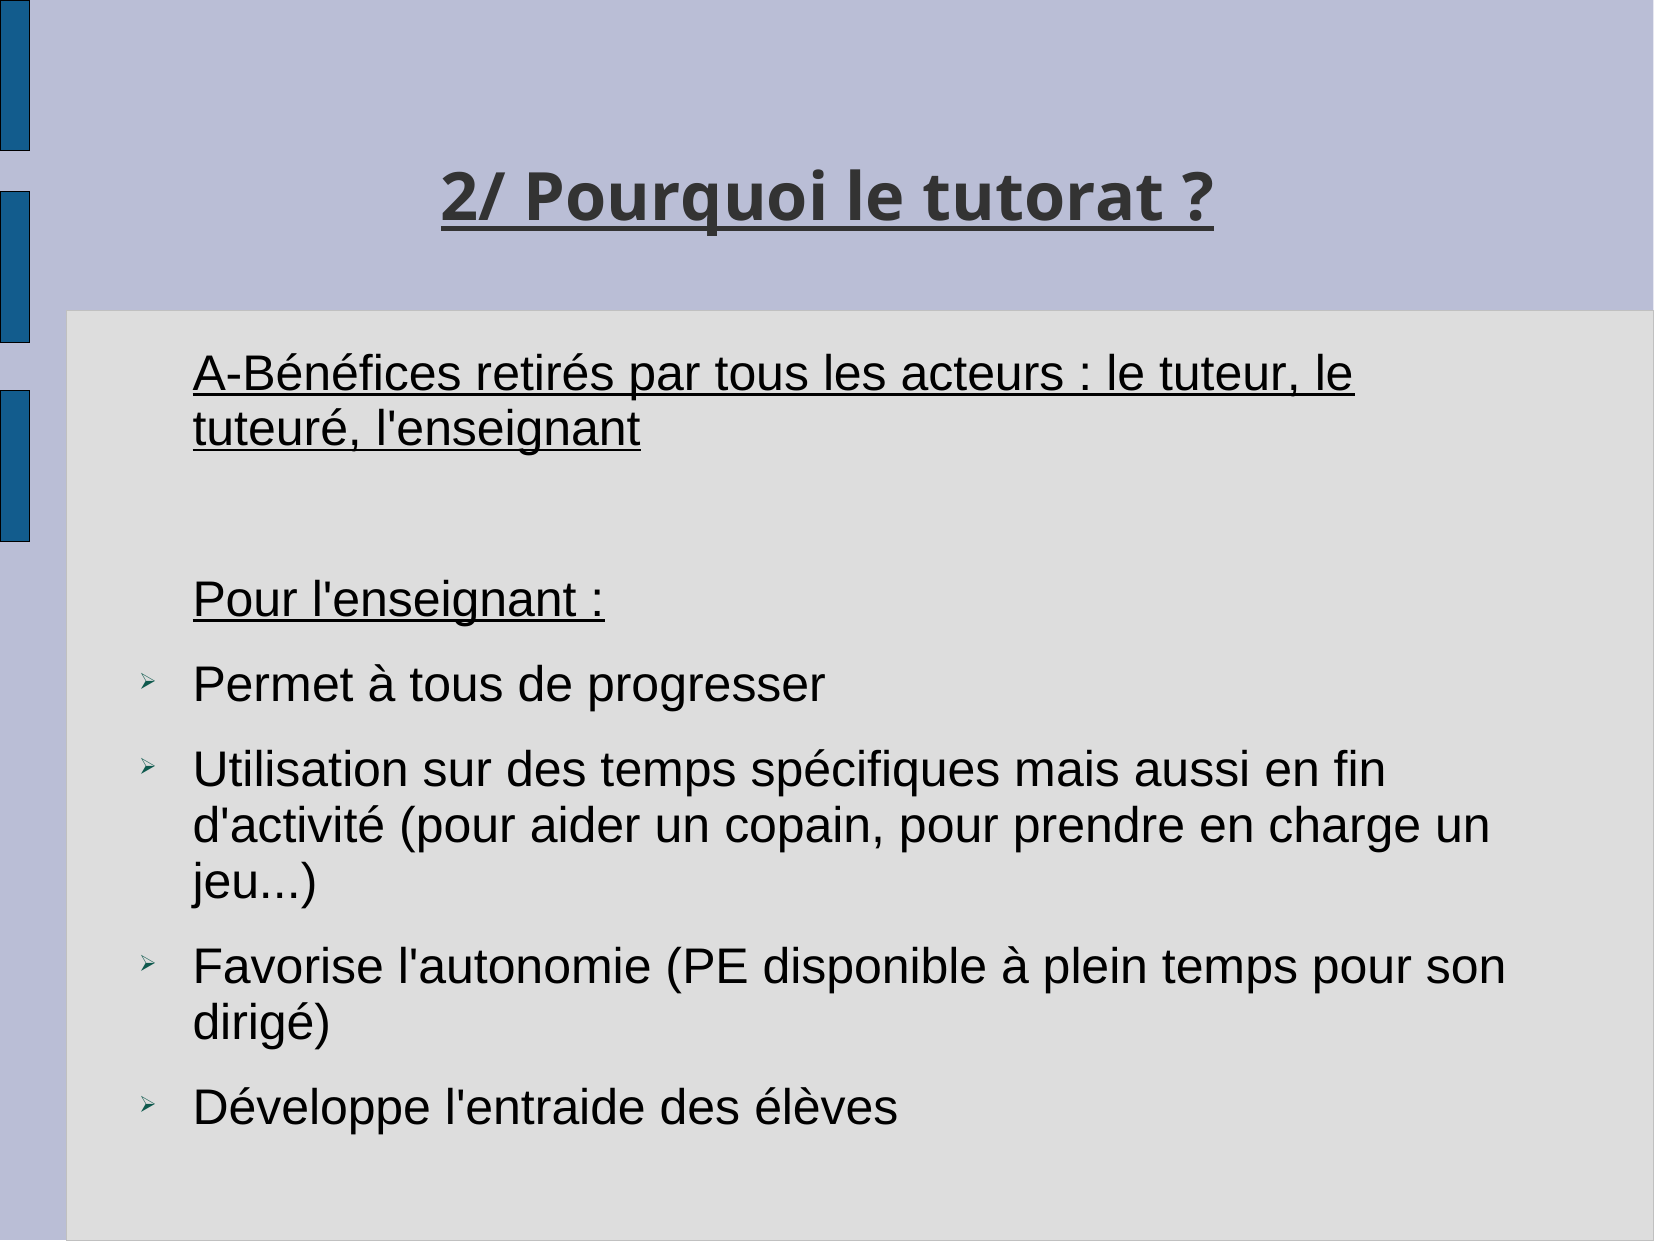

# 2/ Pourquoi le tutorat ?
A-Bénéfices retirés par tous les acteurs : le tuteur, le tuteuré, l'enseignant
Pour l'enseignant :
Permet à tous de progresser
Utilisation sur des temps spécifiques mais aussi en fin d'activité (pour aider un copain, pour prendre en charge un jeu...)
Favorise l'autonomie (PE disponible à plein temps pour son dirigé)
Développe l'entraide des élèves